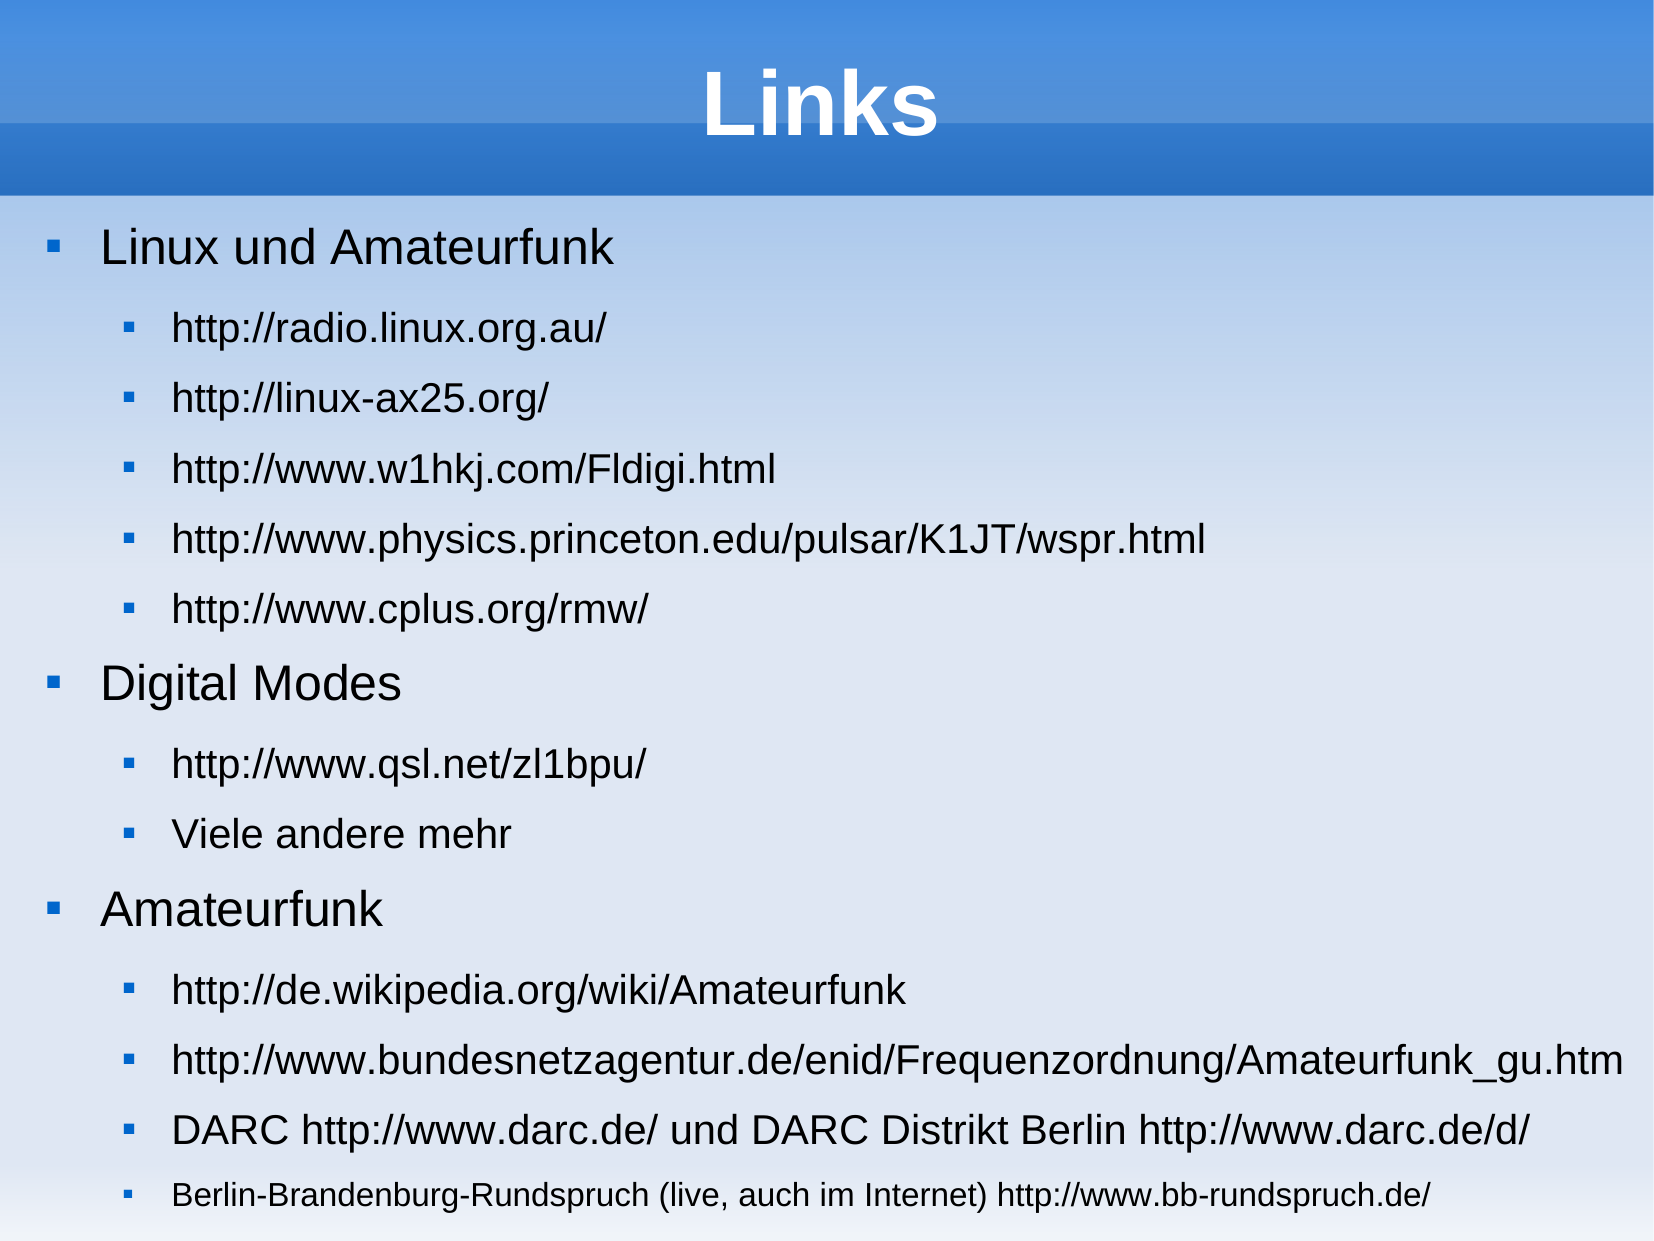

# Links
Linux und Amateurfunk
http://radio.linux.org.au/
http://linux-ax25.org/
http://www.w1hkj.com/Fldigi.html
http://www.physics.princeton.edu/pulsar/K1JT/wspr.html
http://www.cplus.org/rmw/
Digital Modes
http://www.qsl.net/zl1bpu/
Viele andere mehr
Amateurfunk
http://de.wikipedia.org/wiki/Amateurfunk
http://www.bundesnetzagentur.de/enid/Frequenzordnung/Amateurfunk_gu.htm
DARC http://www.darc.de/ und DARC Distrikt Berlin http://www.darc.de/d/
Berlin-Brandenburg-Rundspruch (live, auch im Internet) http://www.bb-rundspruch.de/